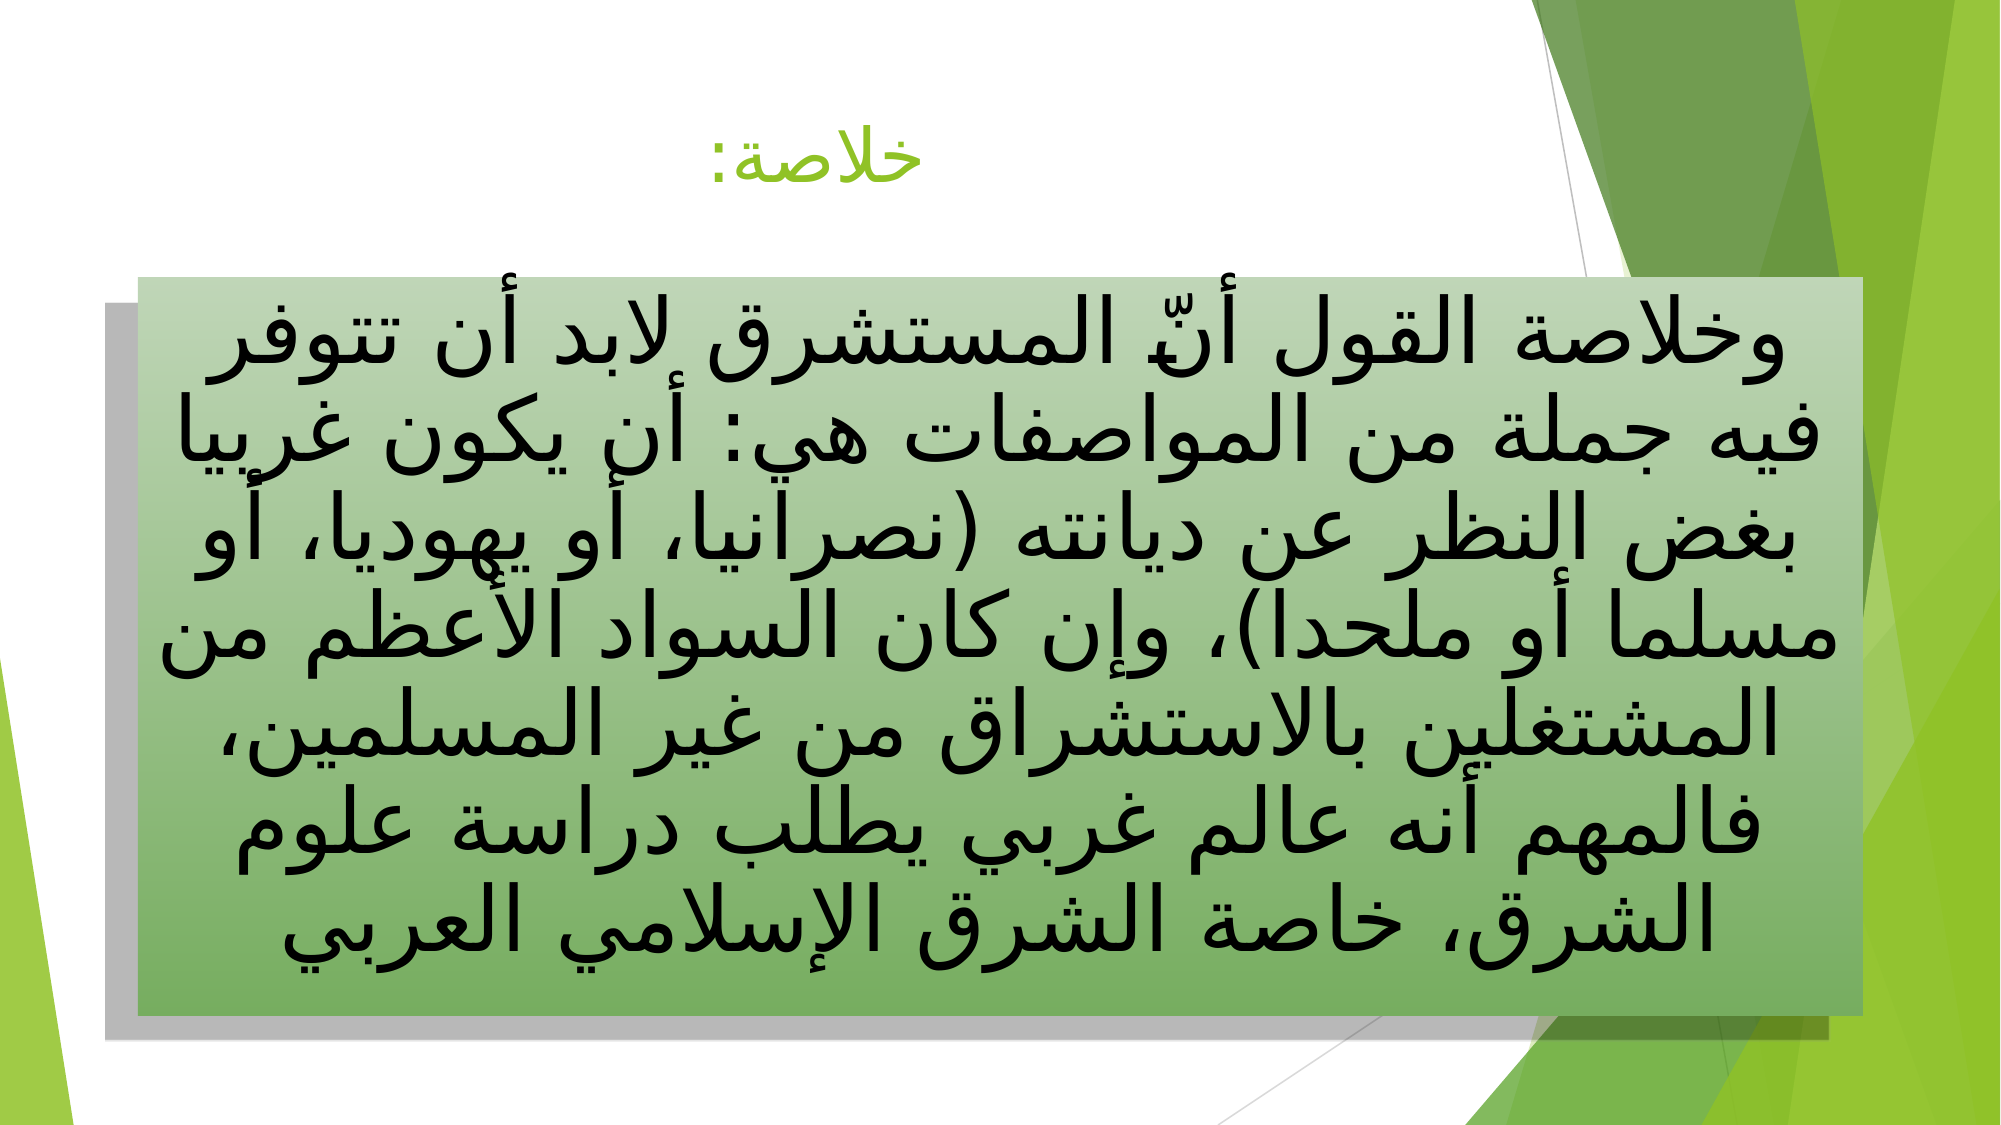

# خلاصة:
وخلاصة القول أنّ المستشرق لابد أن تتوفر فيه جملة من المواصفات هي: أن يكون غربيا بغض النظر عن ديانته (نصرانيا، أو يهوديا، أو مسلما أو ملحدا)، وإن كان السواد الأعظم من المشتغلين بالاستشراق من غير المسلمين، فالمهم أنه عالم غربي يطلب دراسة علوم الشرق، خاصة الشرق الإسلامي العربي